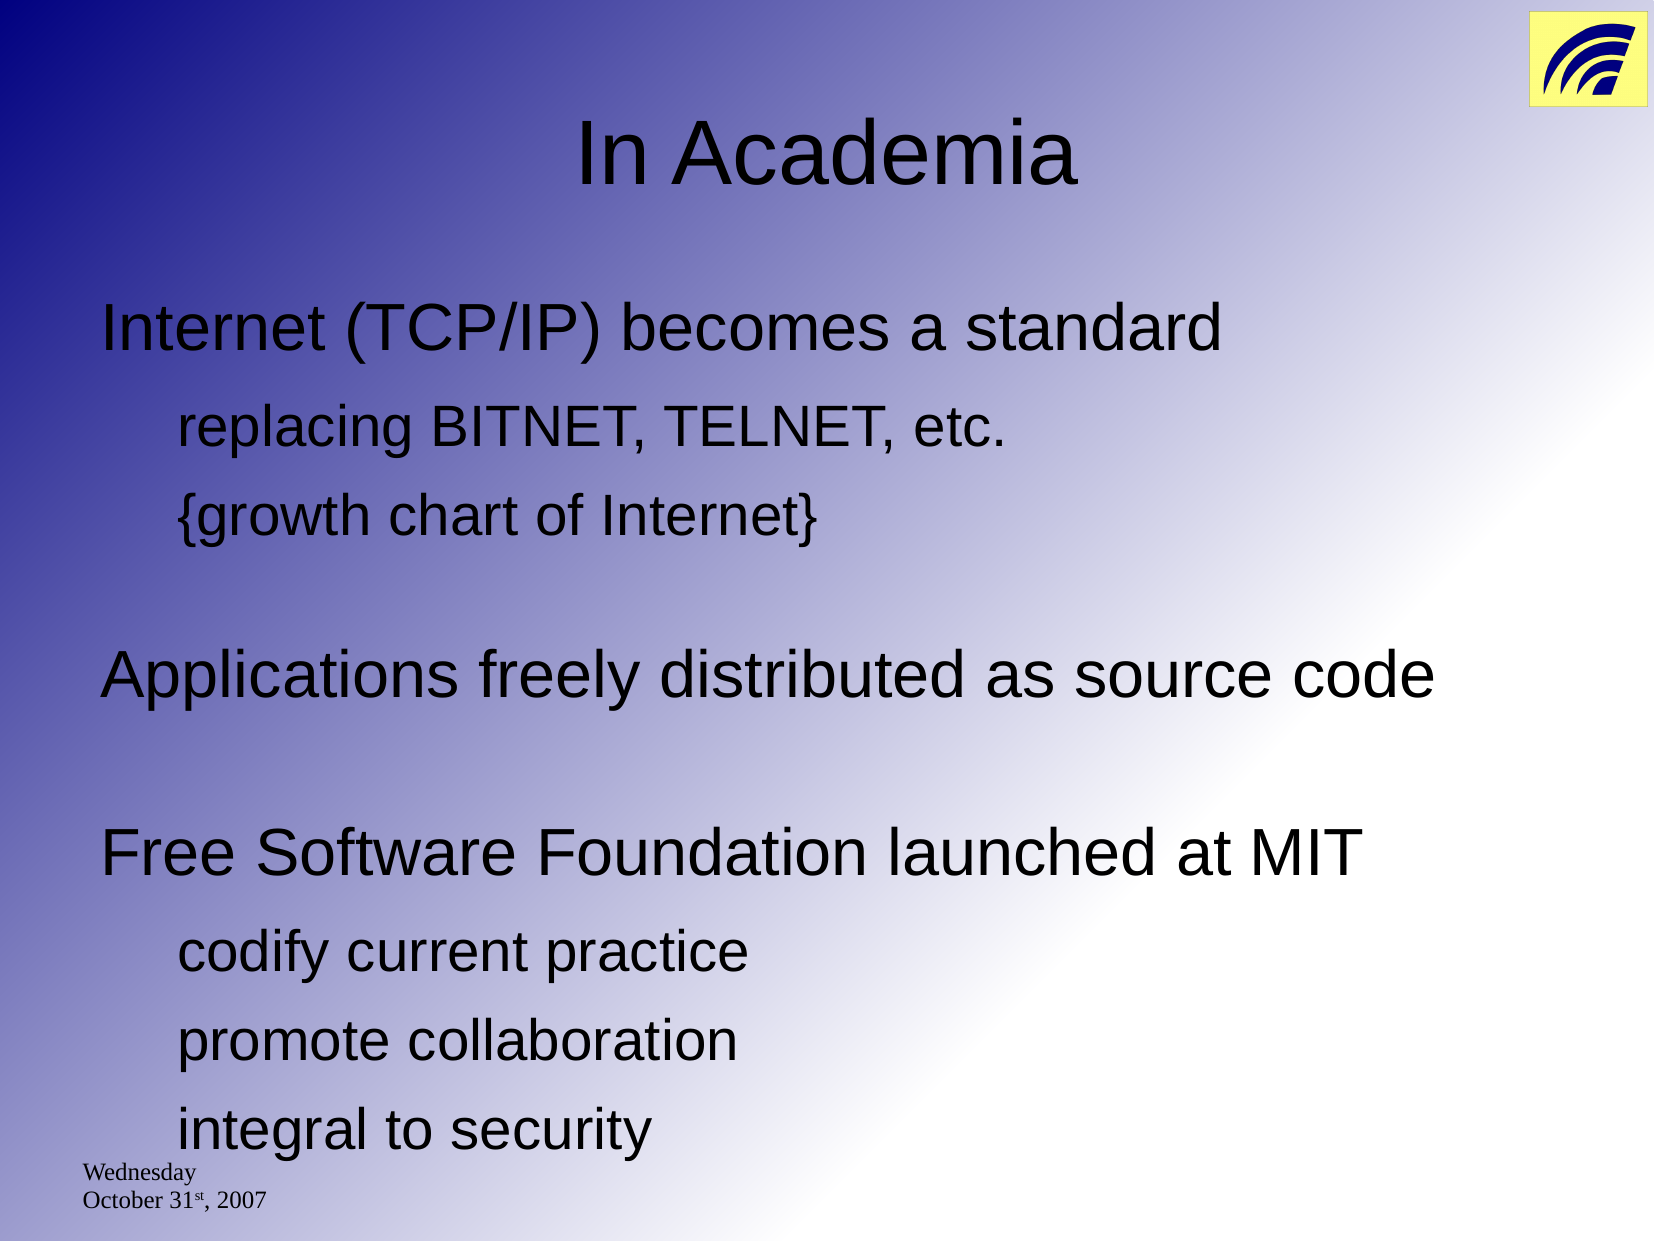

# In Academia
Internet (TCP/IP) becomes a standard
replacing BITNET, TELNET, etc.
{growth chart of Internet}
Applications freely distributed as source code
Free Software Foundation launched at MIT
codify current practice
promote collaboration
integral to security